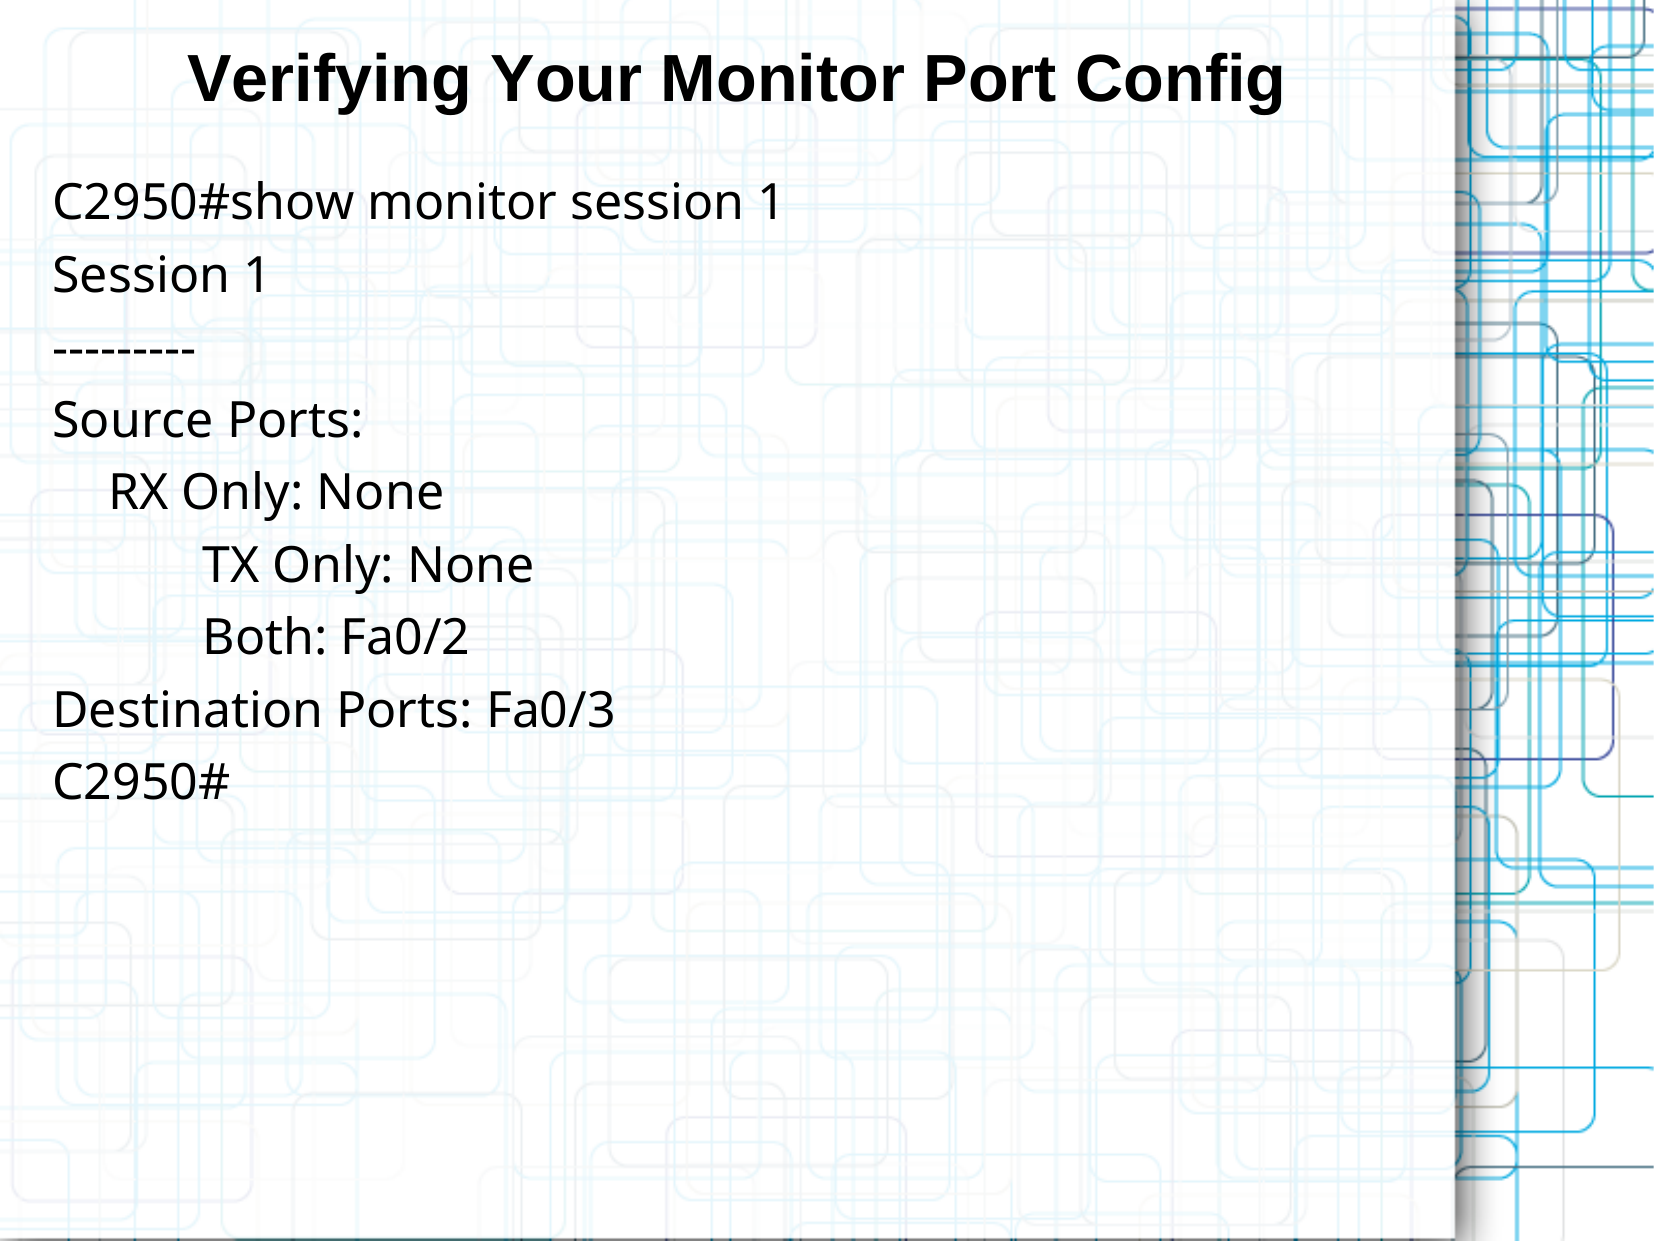

# Verifying Your Monitor Port Config
C2950#show monitor session 1
Session 1
---------
Source Ports:
	RX Only: None
		TX Only: None
		Both: Fa0/2
Destination Ports: Fa0/3
C2950#